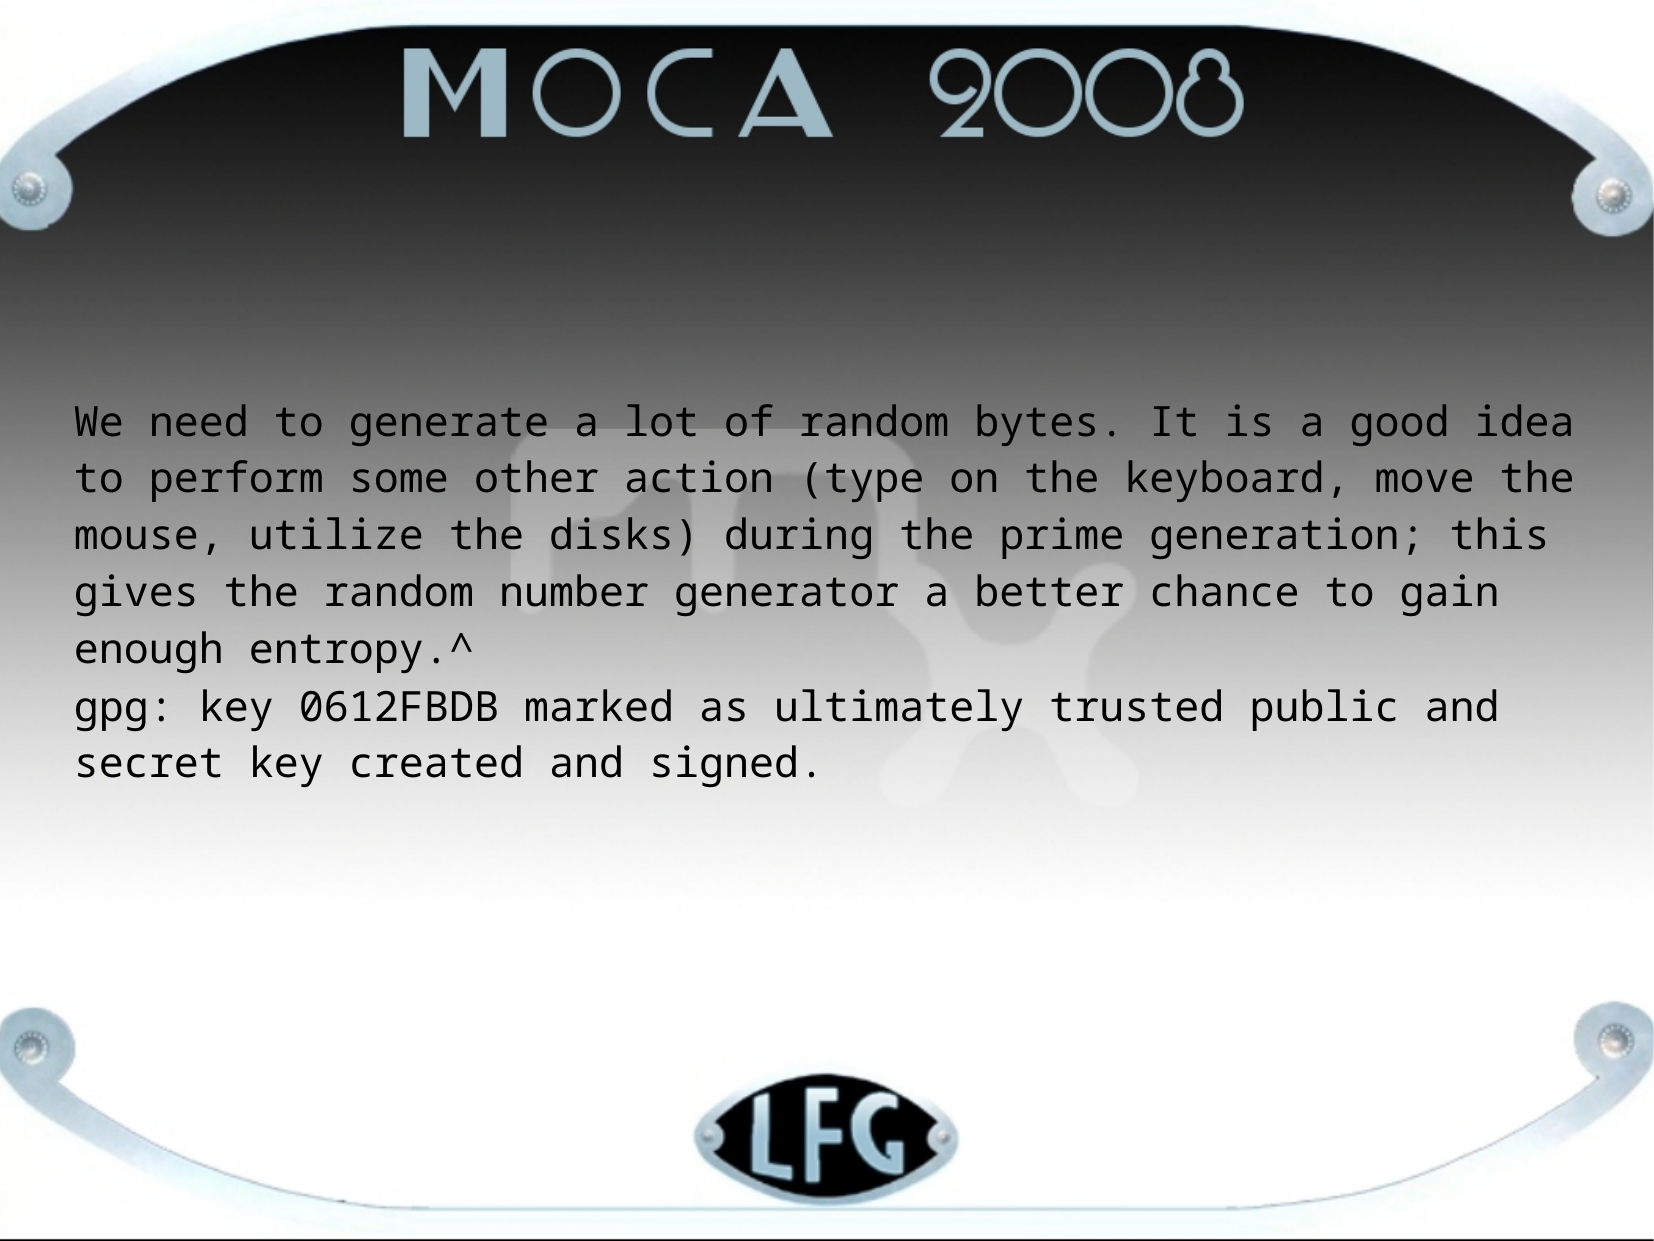

We need to generate a lot of random bytes. It is a good idea to perform some other action (type on the keyboard, move the mouse, utilize the disks) during the prime generation; this gives the random number generator a better chance to gain enough entropy.^
gpg: key 0612FBDB marked as ultimately trusted public and secret key created and signed.